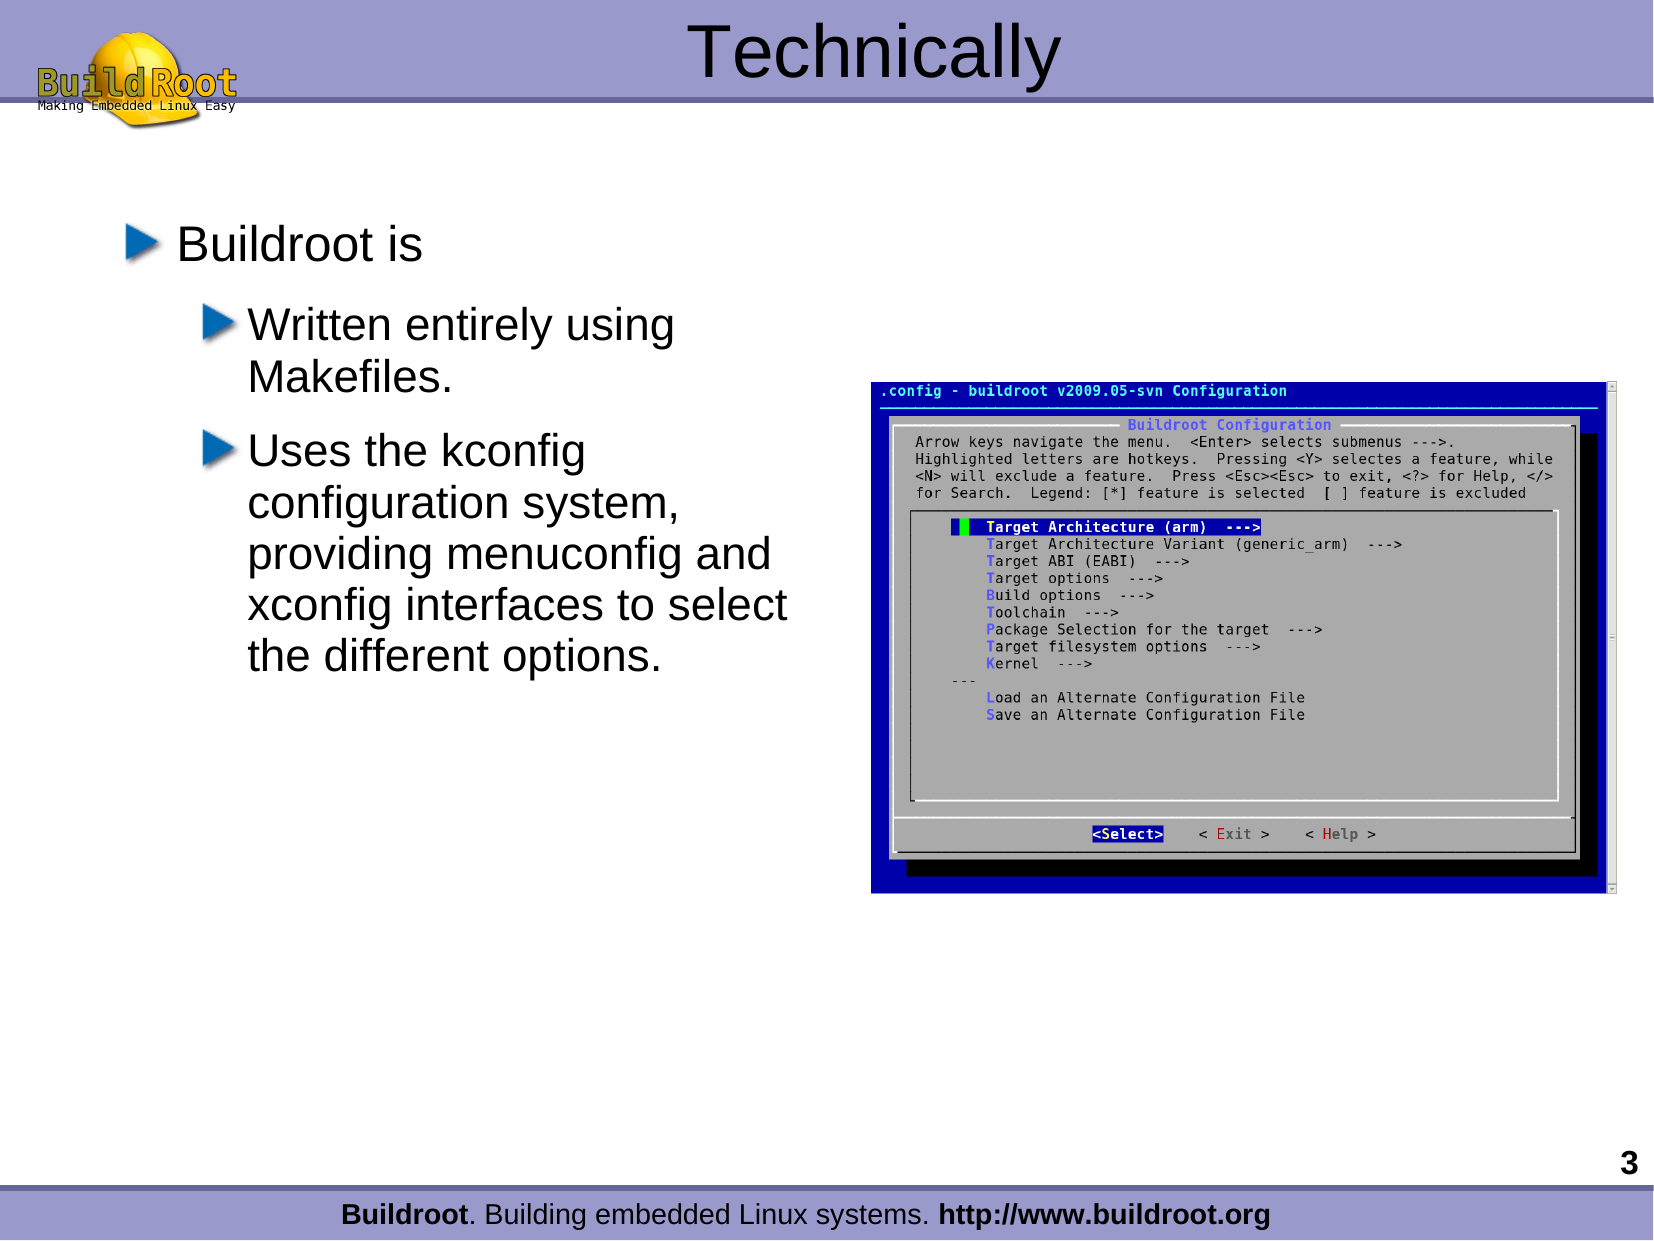

# Technically
Buildroot is
Written entirely using Makefiles.
Uses the kconfig configuration system, providing menuconfig and xconfig interfaces to select the different options.